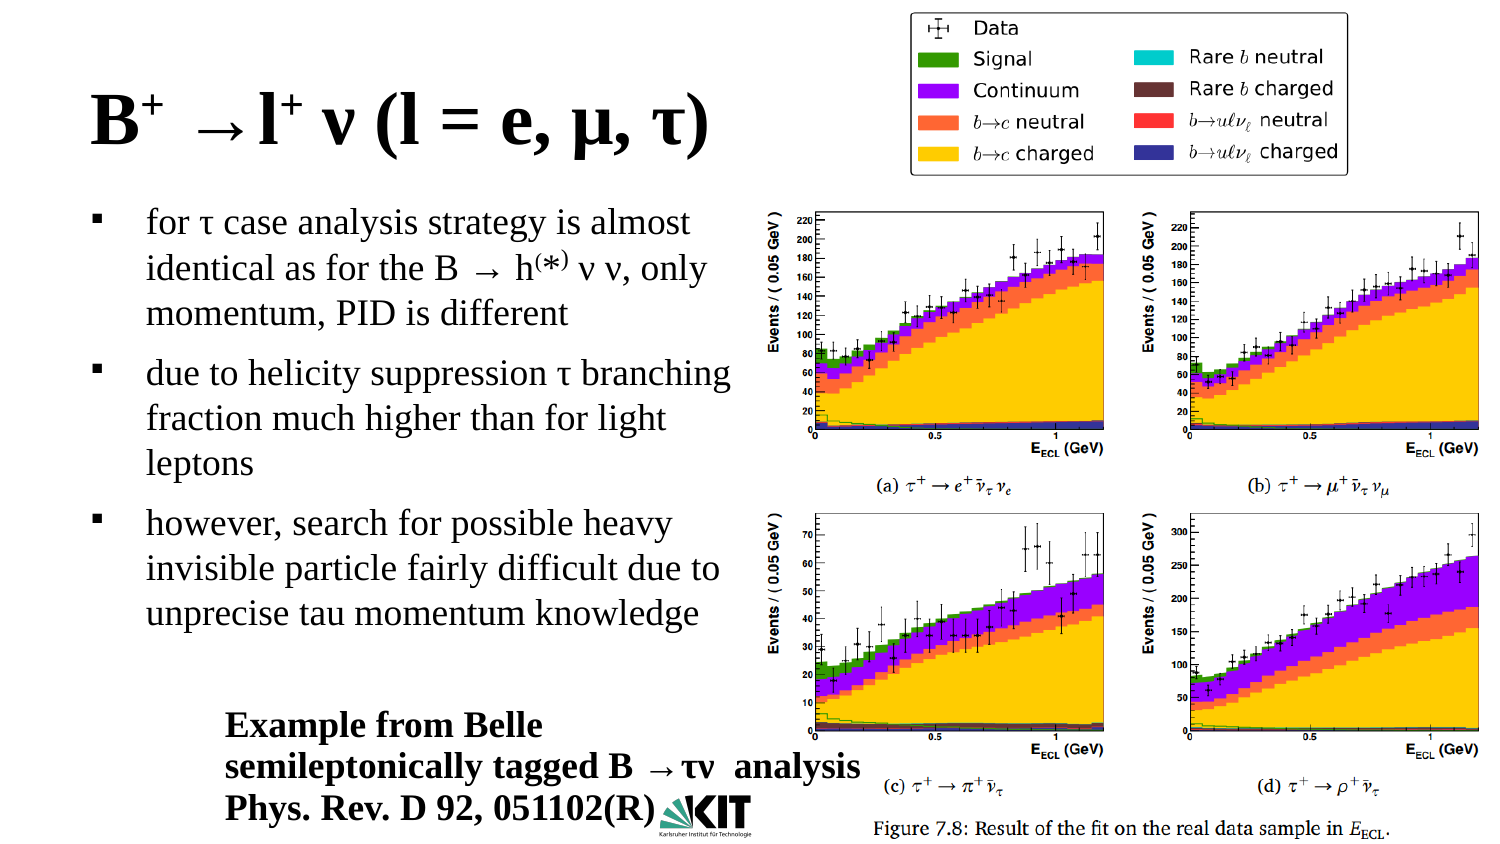

# B+ →l+ ν (l = e, μ, τ)
for τ case analysis strategy is almost identical as for the B → h(*) ν ν, only momentum, PID is different
due to helicity suppression τ branching fraction much higher than for light leptons
however, search for possible heavy invisible particle fairly difficult due to unprecise tau momentum knowledge
Example from Belle
semileptonically tagged B →τν analysis
Phys. Rev. D 92, 051102(R)
11